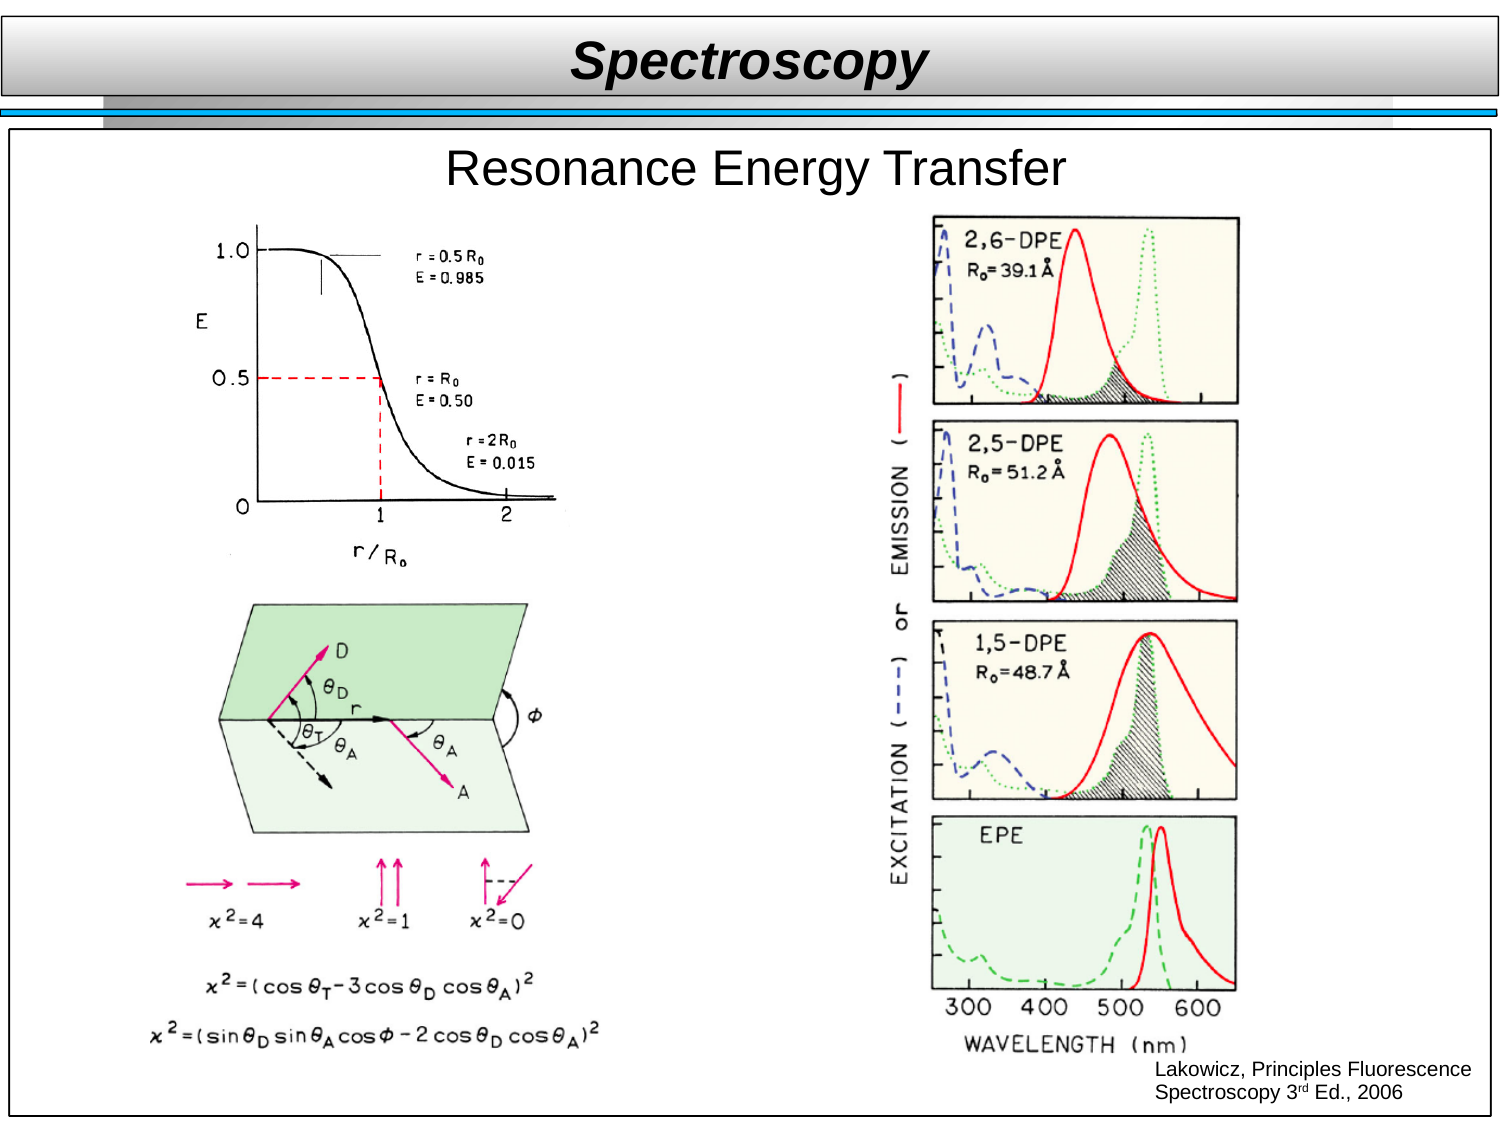

Spectroscopy
# Resonance Energy Transfer
Lakowicz, Principles Fluorescence Spectroscopy 3rd Ed., 2006